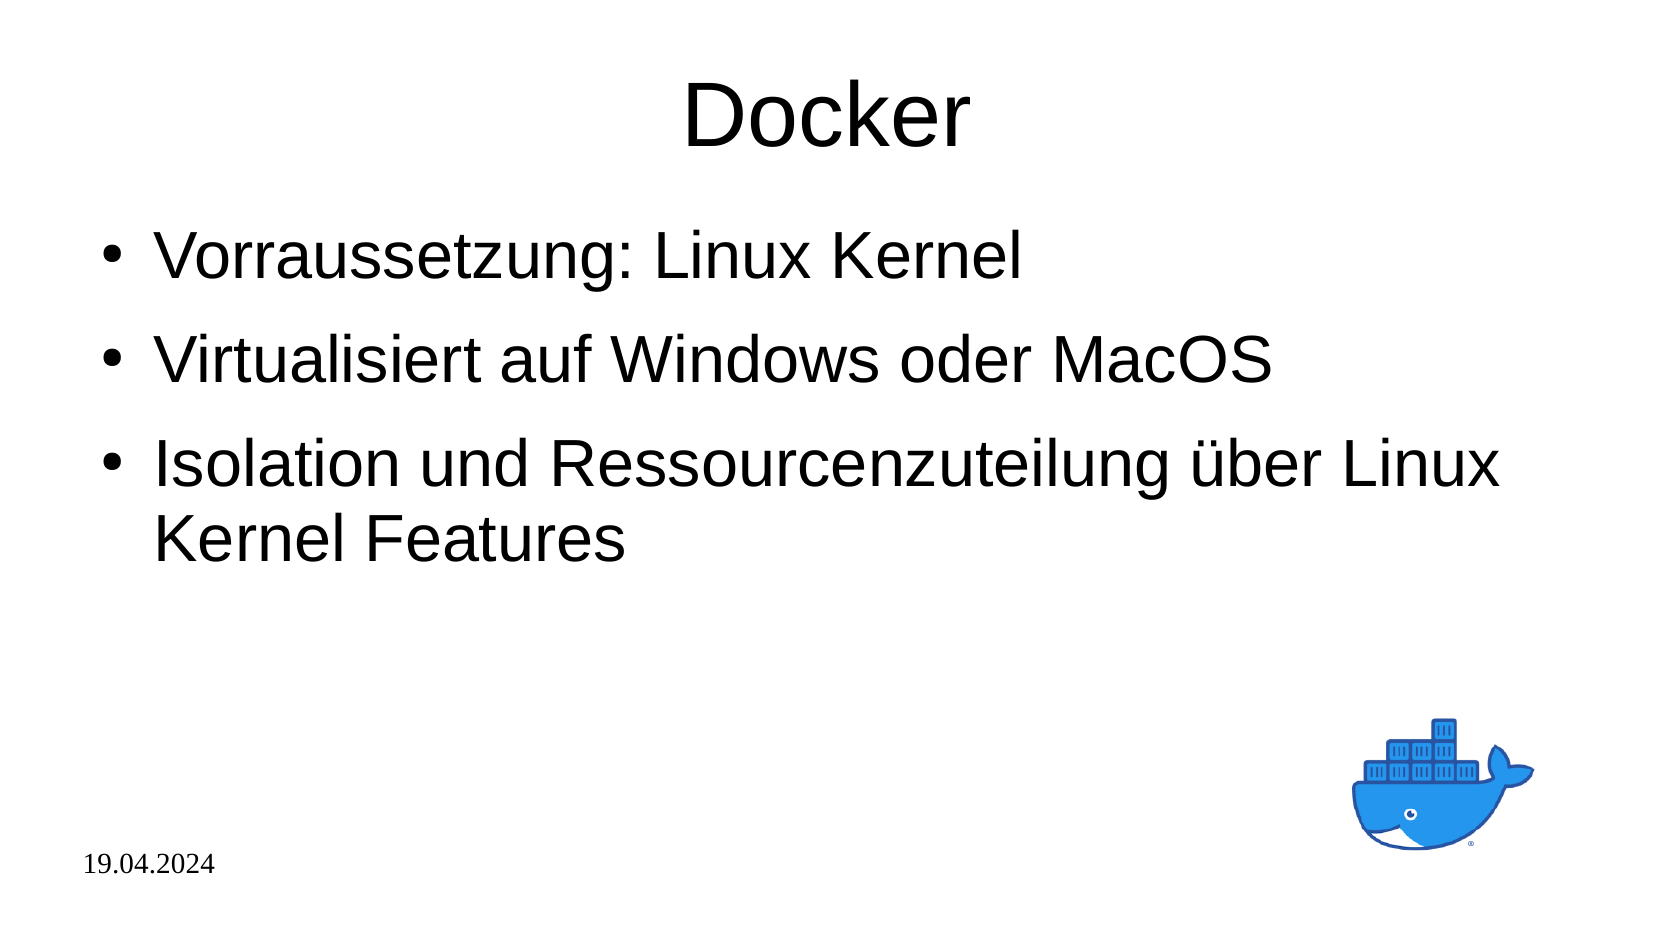

# Docker
Vorraussetzung: Linux Kernel
Virtualisiert auf Windows oder MacOS
Isolation und Ressourcenzuteilung über Linux Kernel Features